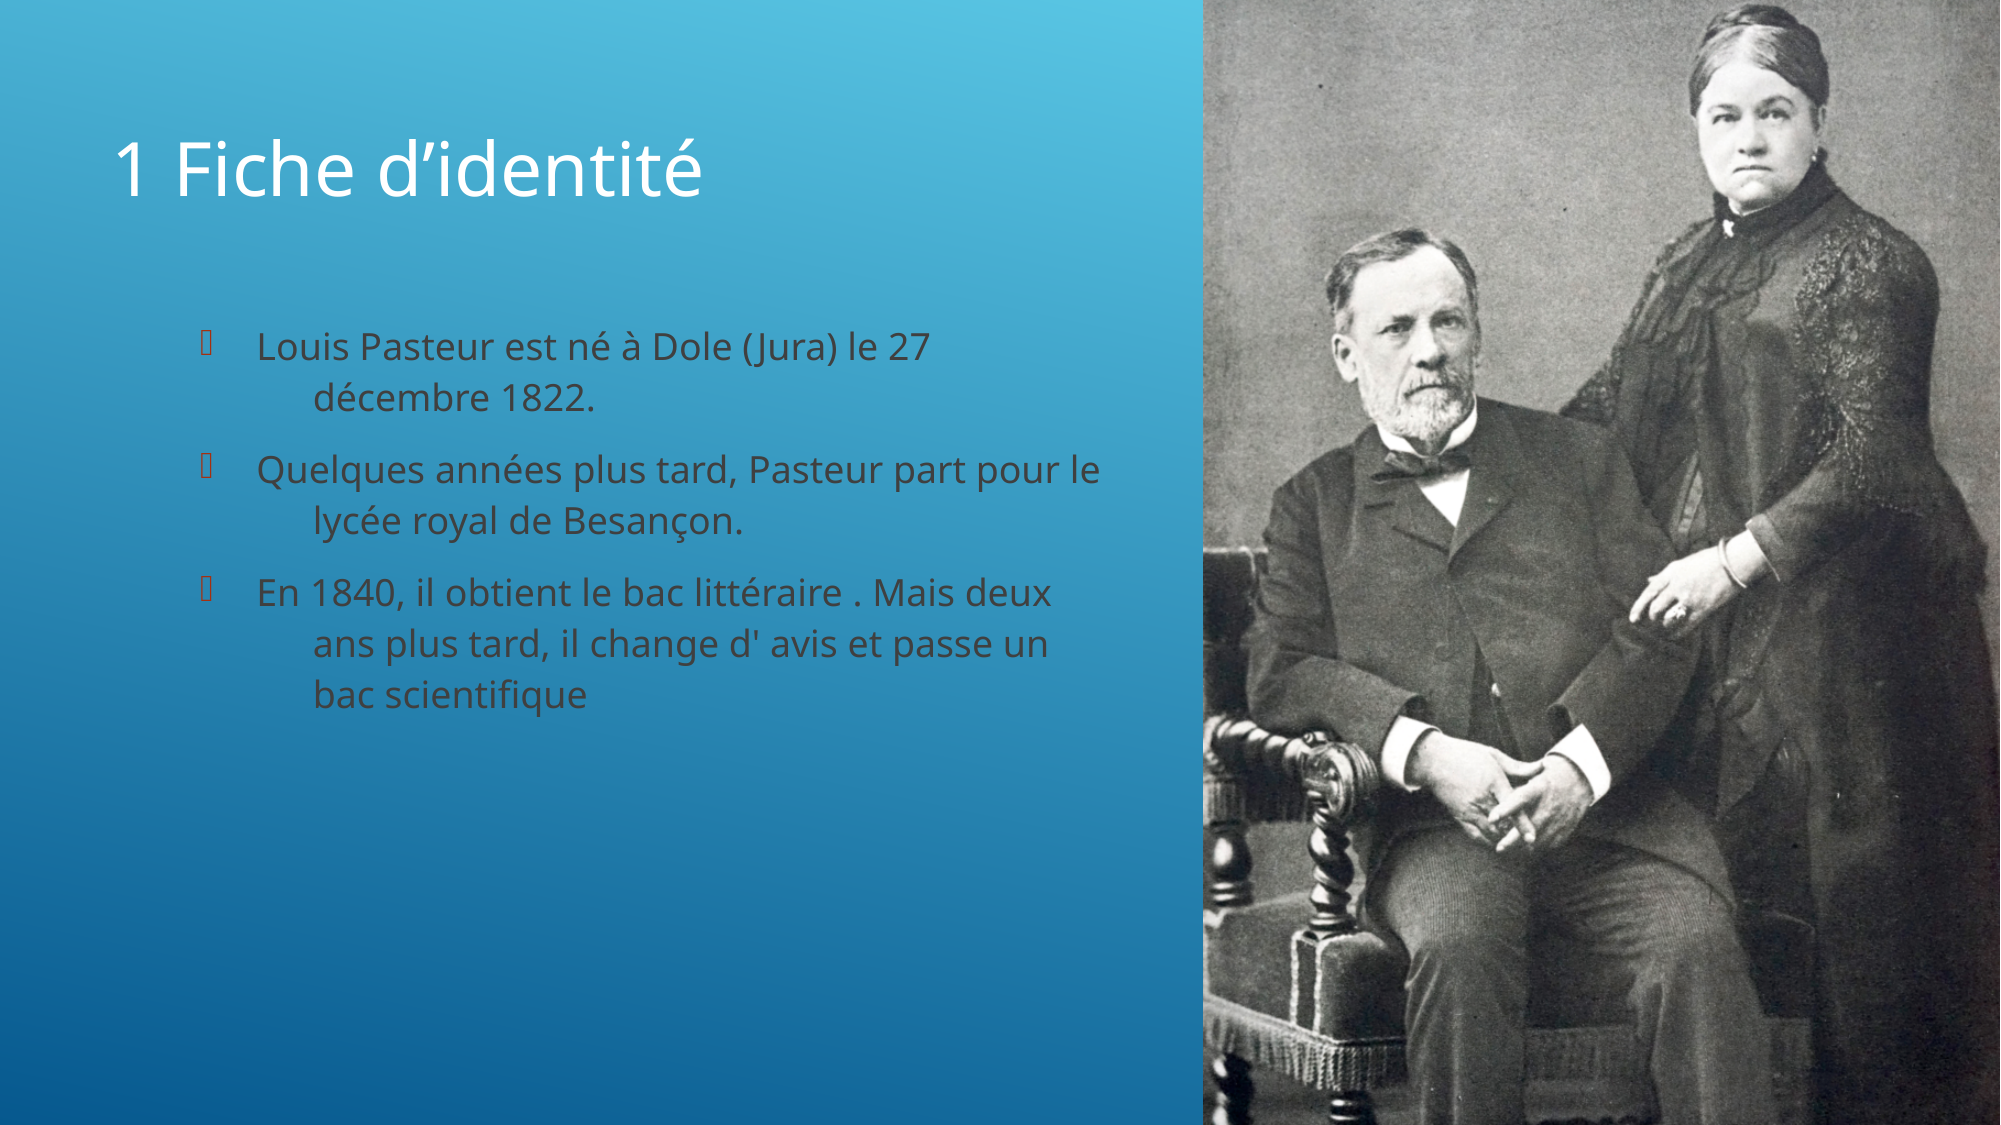

# 1 Fiche d’identité
Louis Pasteur est né à Dole (Jura) le 27 décembre 1822.
Quelques années plus tard, Pasteur part pour le lycée royal de Besançon.
En 1840, il obtient le bac littéraire . Mais deux ans plus tard, il change d' avis et passe un bac scientifique